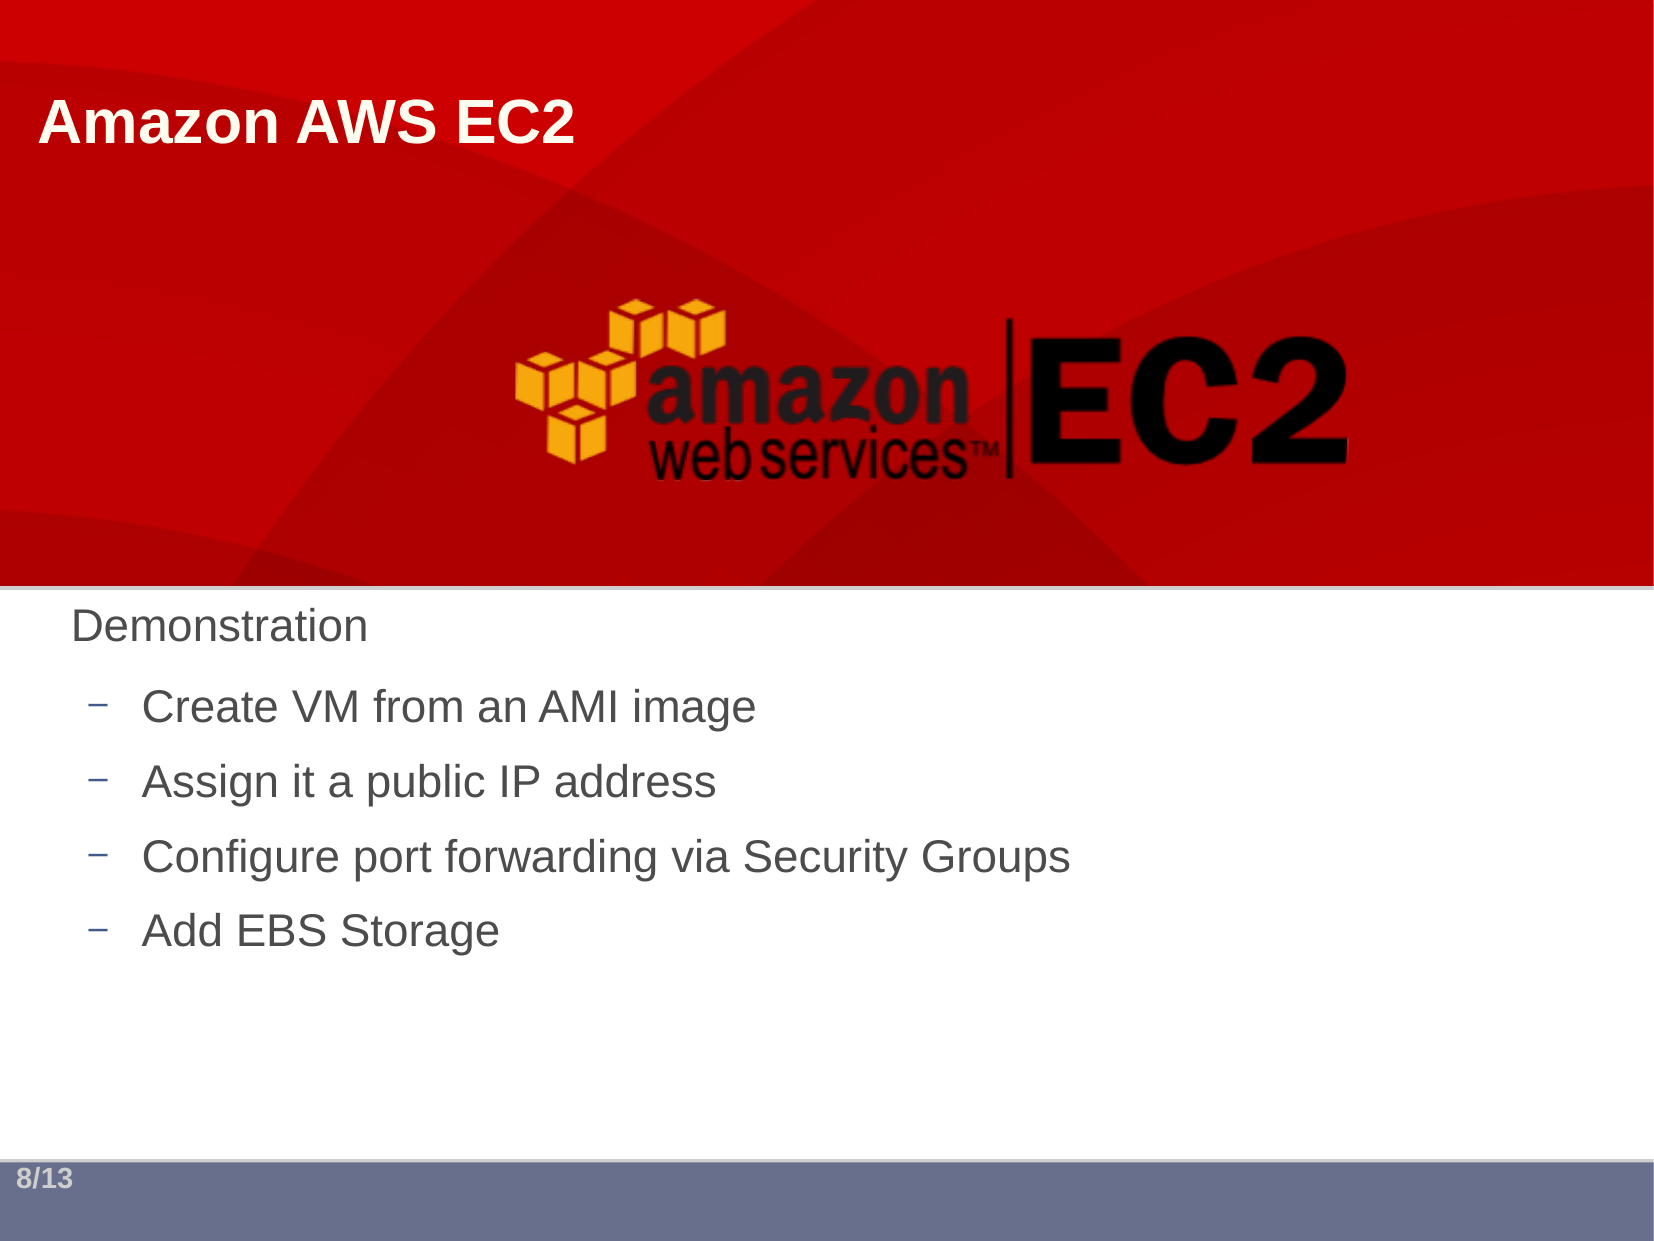

# Amazon AWS EC2
Demonstration
Create VM from an AMI image
Assign it a public IP address
Configure port forwarding via Security Groups
Add EBS Storage
8